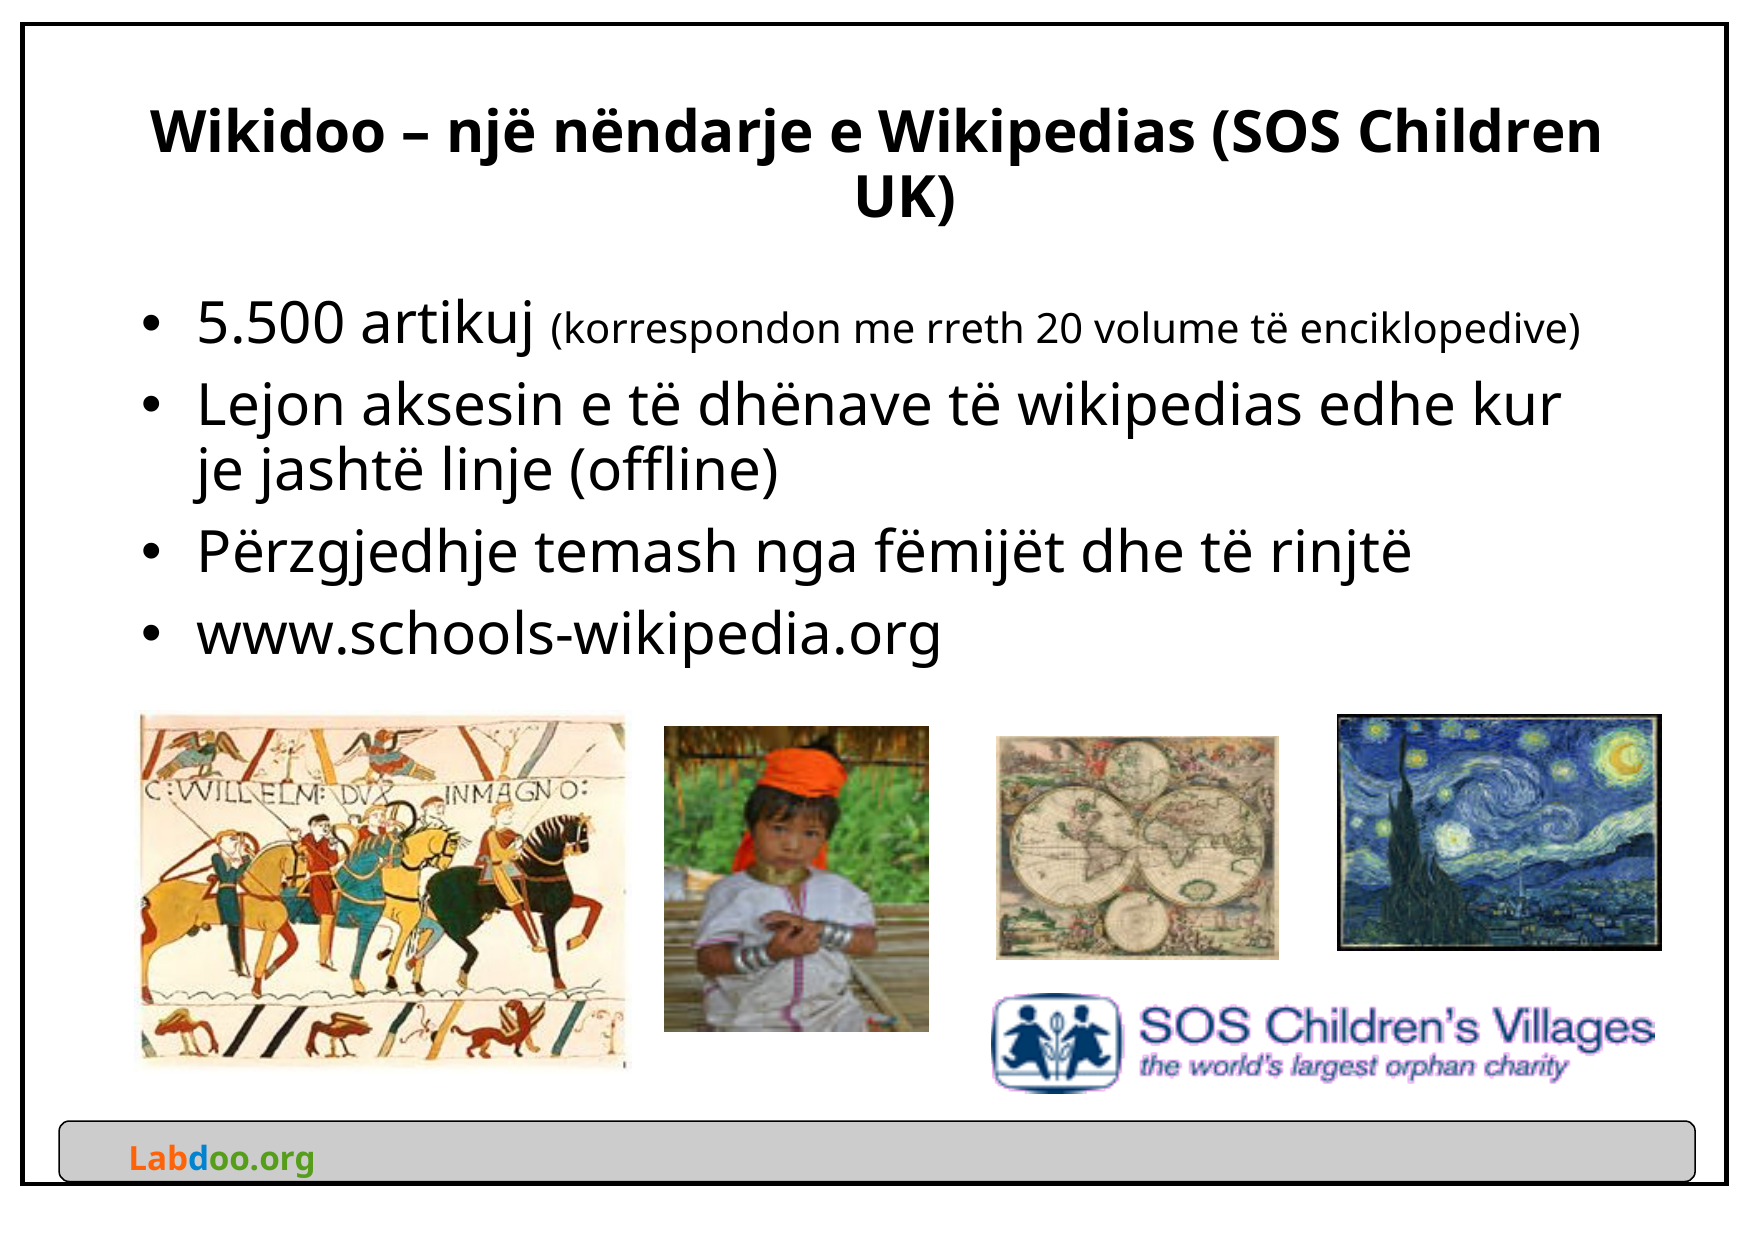

Wikidoo – një nëndarje e Wikipedias (SOS Children UK)
5.500 artikuj (korrespondon me rreth 20 volume të enciklopedive)
Lejon aksesin e të dhënave të wikipedias edhe kur je jashtë linje (offline)
Përzgjedhje temash nga fëmijët dhe të rinjtë
www.schools-wikipedia.org
Labdoo.org